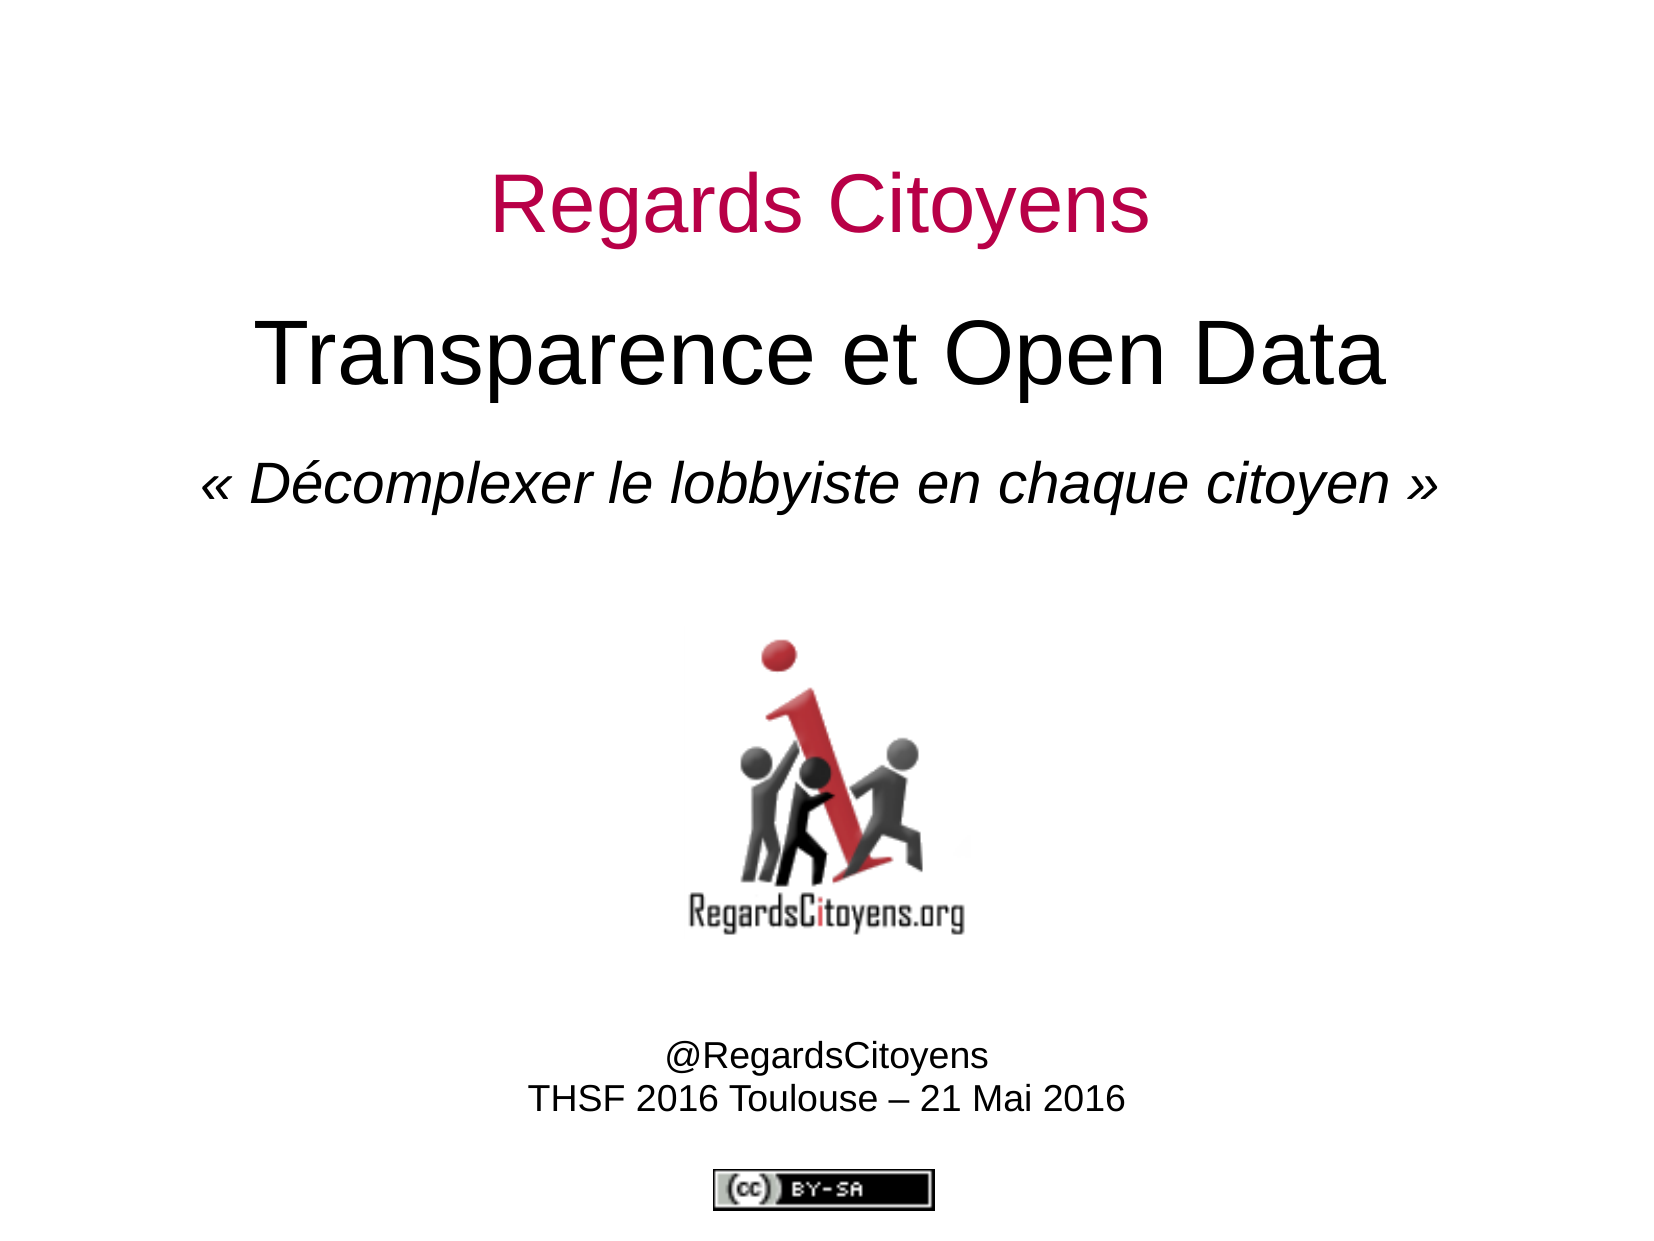

# Regards Citoyens Transparence et Open Data « Décomplexer le lobbyiste en chaque citoyen »
@RegardsCitoyens
THSF 2016 Toulouse – 21 Mai 2016